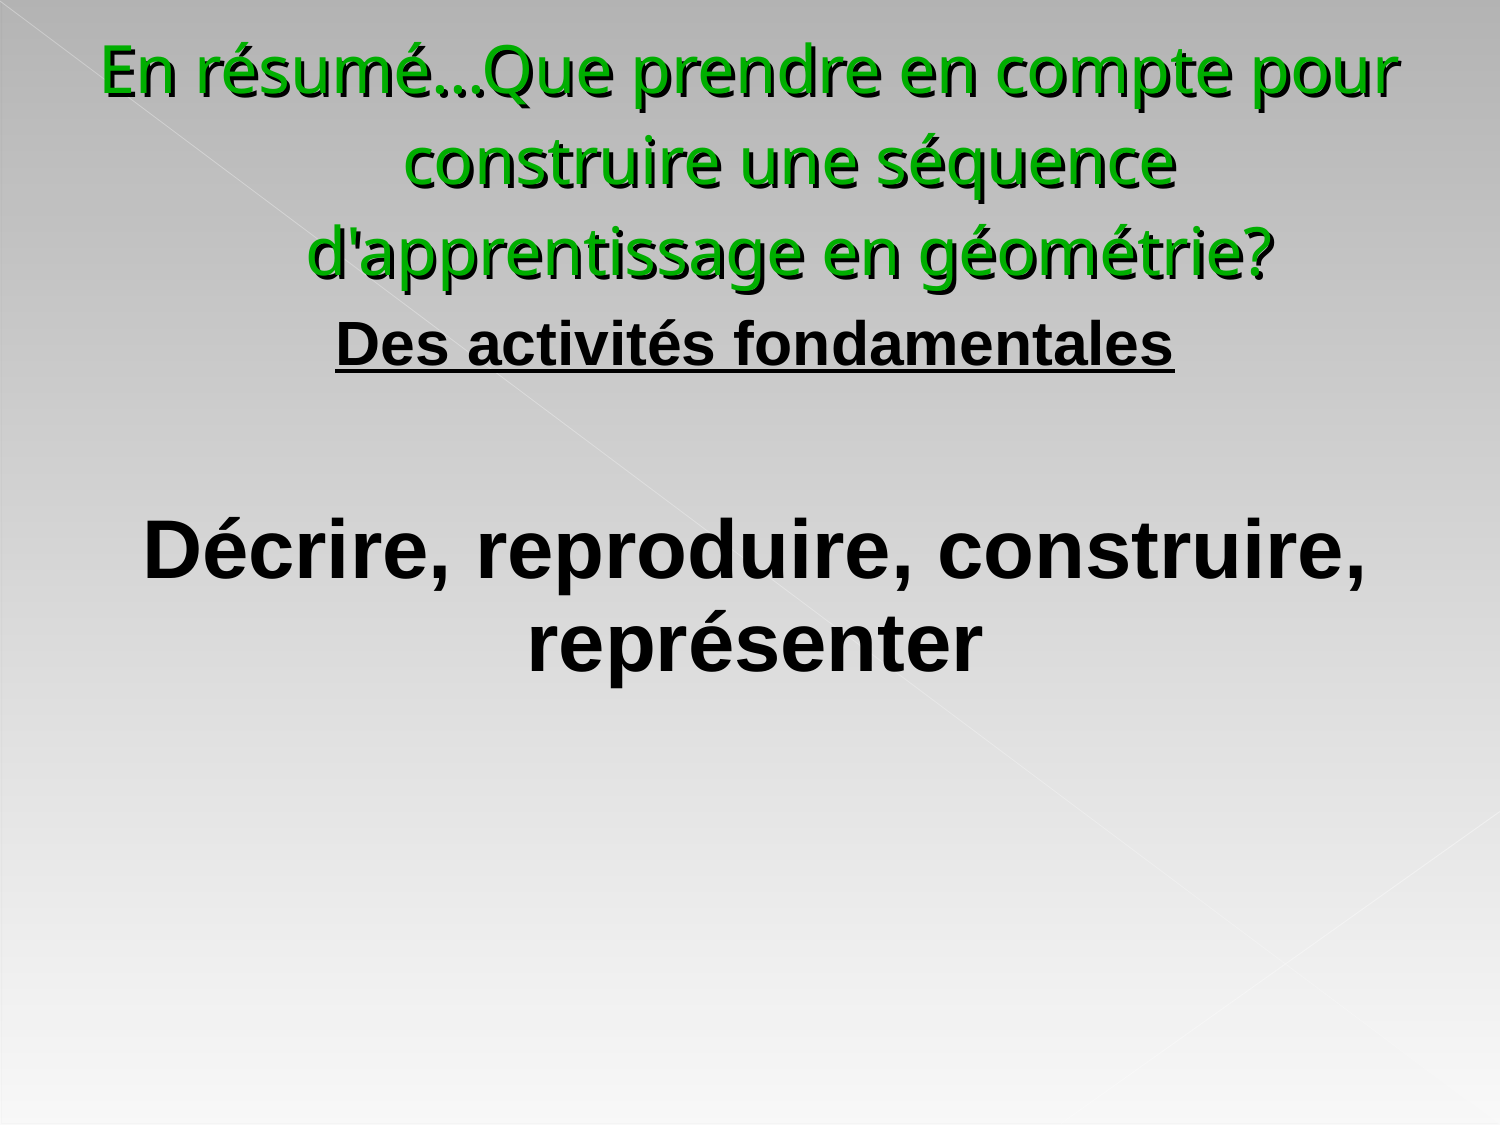

# En résumé...Que prendre en compte pour construire une séquence d'apprentissage en géométrie?
Des activités fondamentales
Décrire, reproduire, construire, représenter